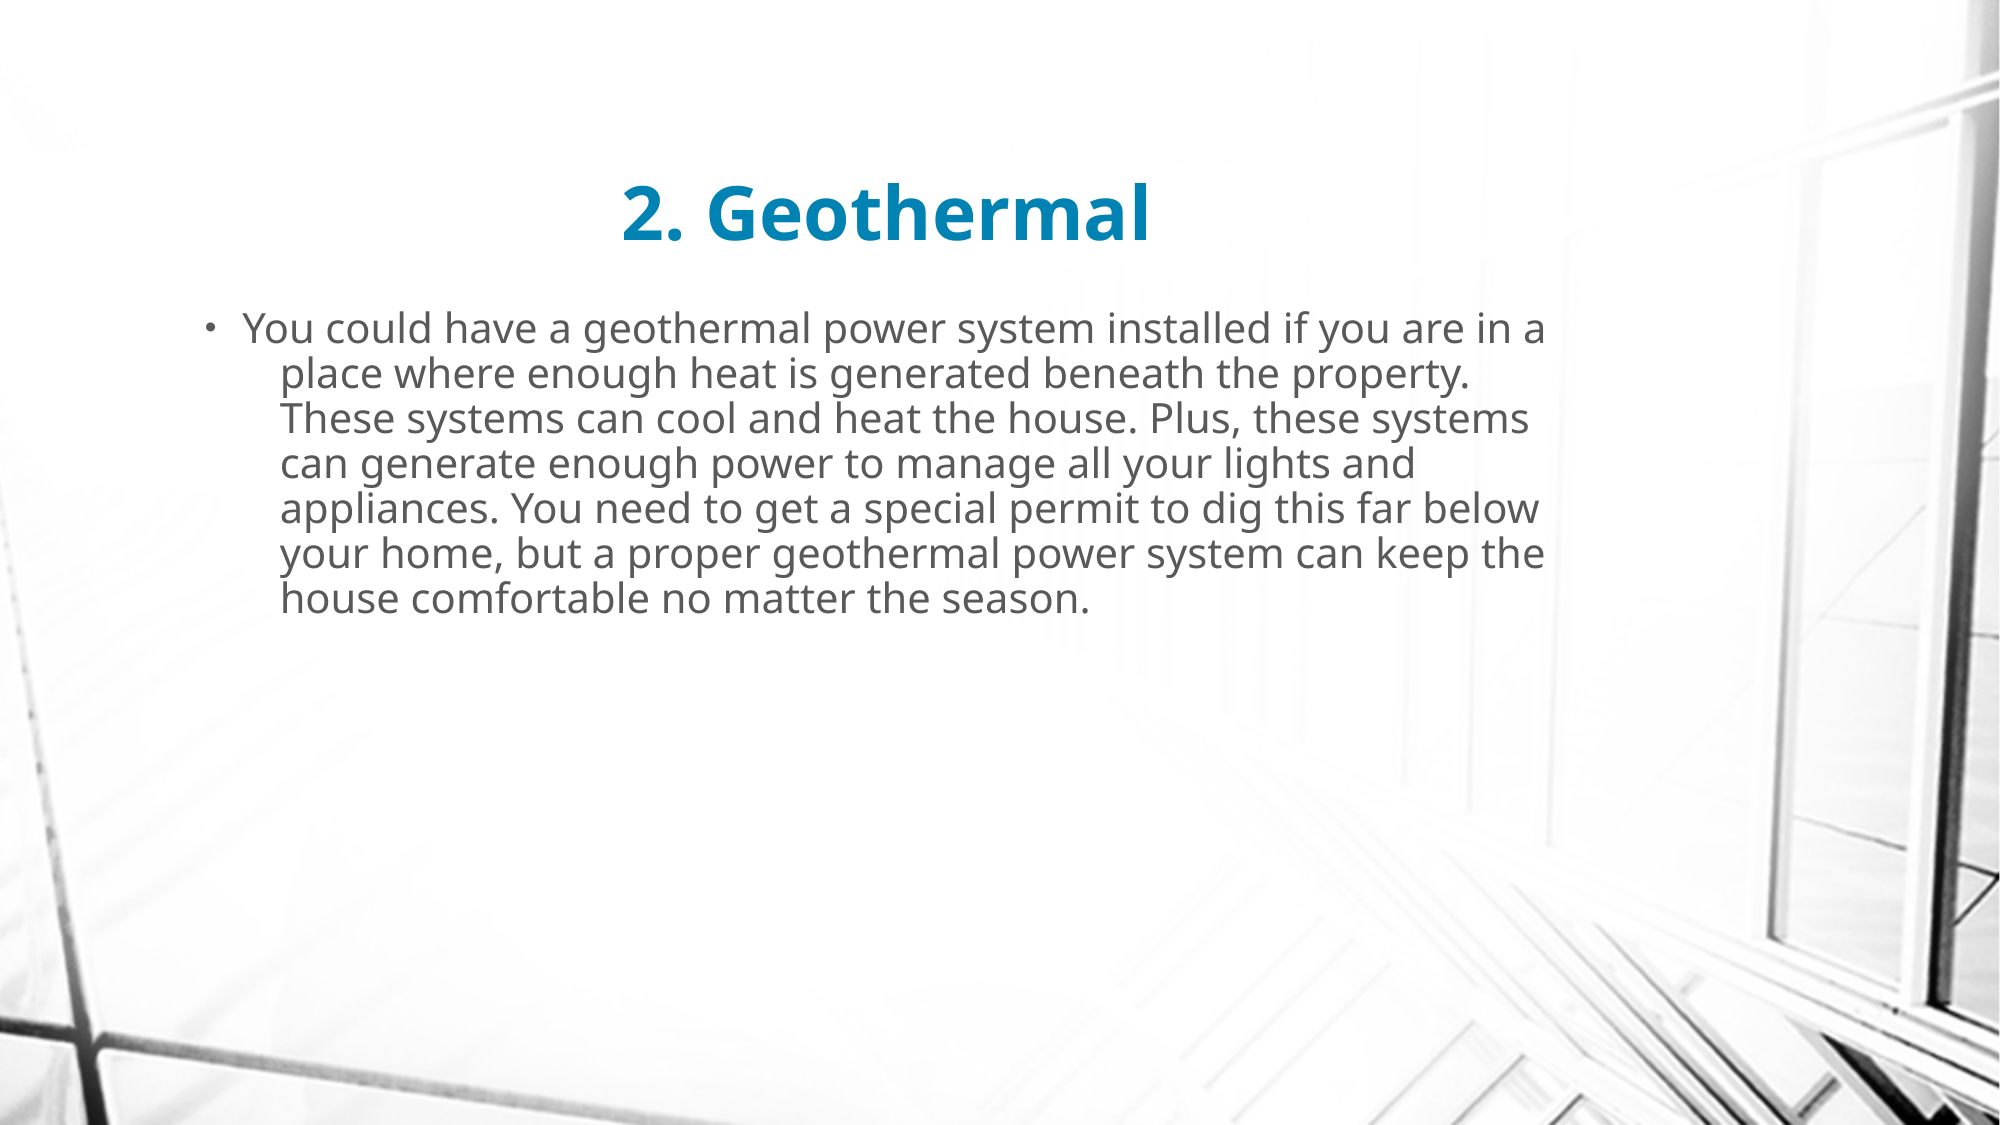

# 2. Geothermal
You could have a geothermal power system installed if you are in a place where enough heat is generated beneath the property. These systems can cool and heat the house. Plus, these systems can generate enough power to manage all your lights and appliances. You need to get a special permit to dig this far below your home, but a proper geothermal power system can keep the house comfortable no matter the season.